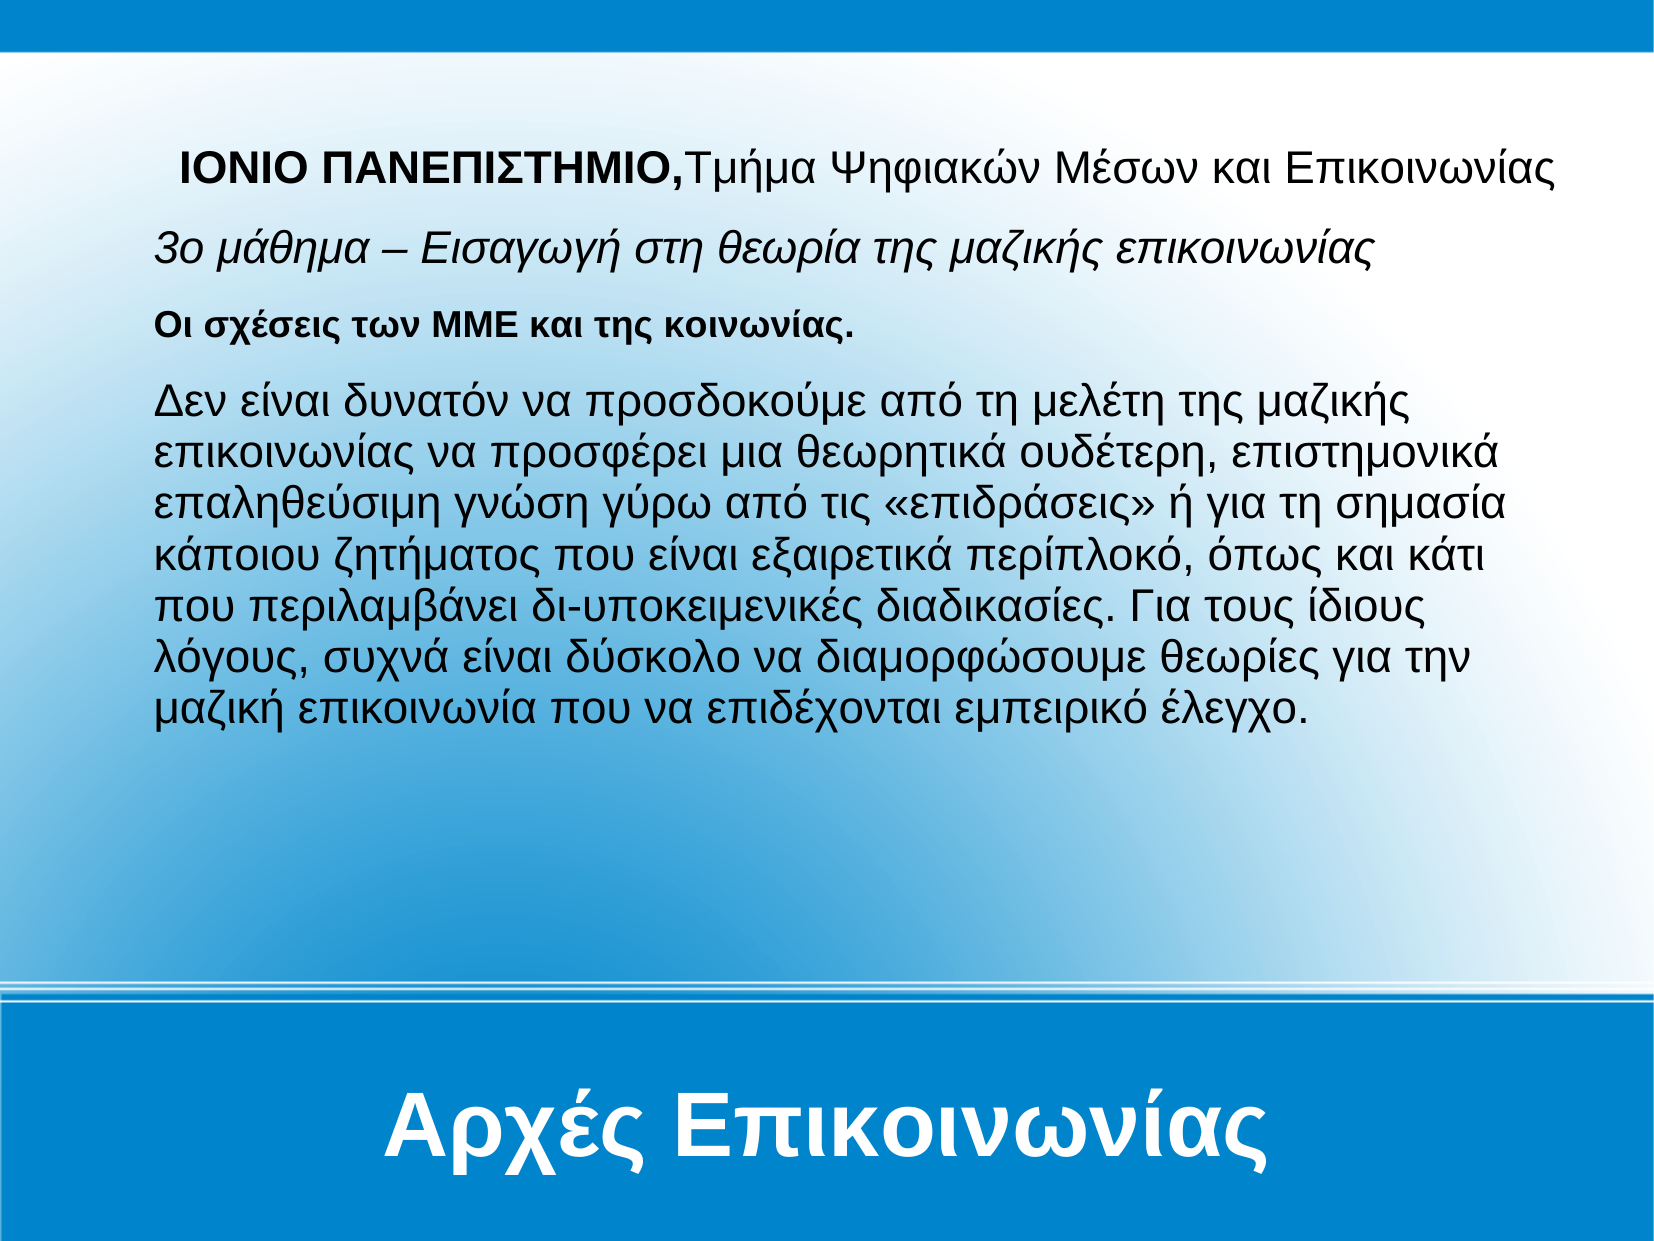

ΙΟΝΙΟ ΠΑΝΕΠΙΣΤΗΜΙΟ,Τμήμα Ψηφιακών Μέσων και Επικοινωνίας
3ο μάθημα – Εισαγωγή στη θεωρία της μαζικής επικοινωνίας
Οι σχέσεις των ΜΜΕ και της κοινωνίας.
Δεν είναι δυνατόν να προσδοκούμε από τη μελέτη της μαζικής επικοινωνίας να προσφέρει μια θεωρητικά ουδέτερη, επιστημονικά επαληθεύσιμη γνώση γύρω από τις «επιδράσεις» ή για τη σημασία κάποιου ζητήματος που είναι εξαιρετικά περίπλοκό, όπως και κάτι που περιλαμβάνει δι-υποκειμενικές διαδικασίες. Για τους ίδιους λόγους, συχνά είναι δύσκολο να διαμορφώσουμε θεωρίες για την μαζική επικοινωνία που να επιδέχονται εμπειρικό έλεγχο.
# Αρχές Επικοινωνίας